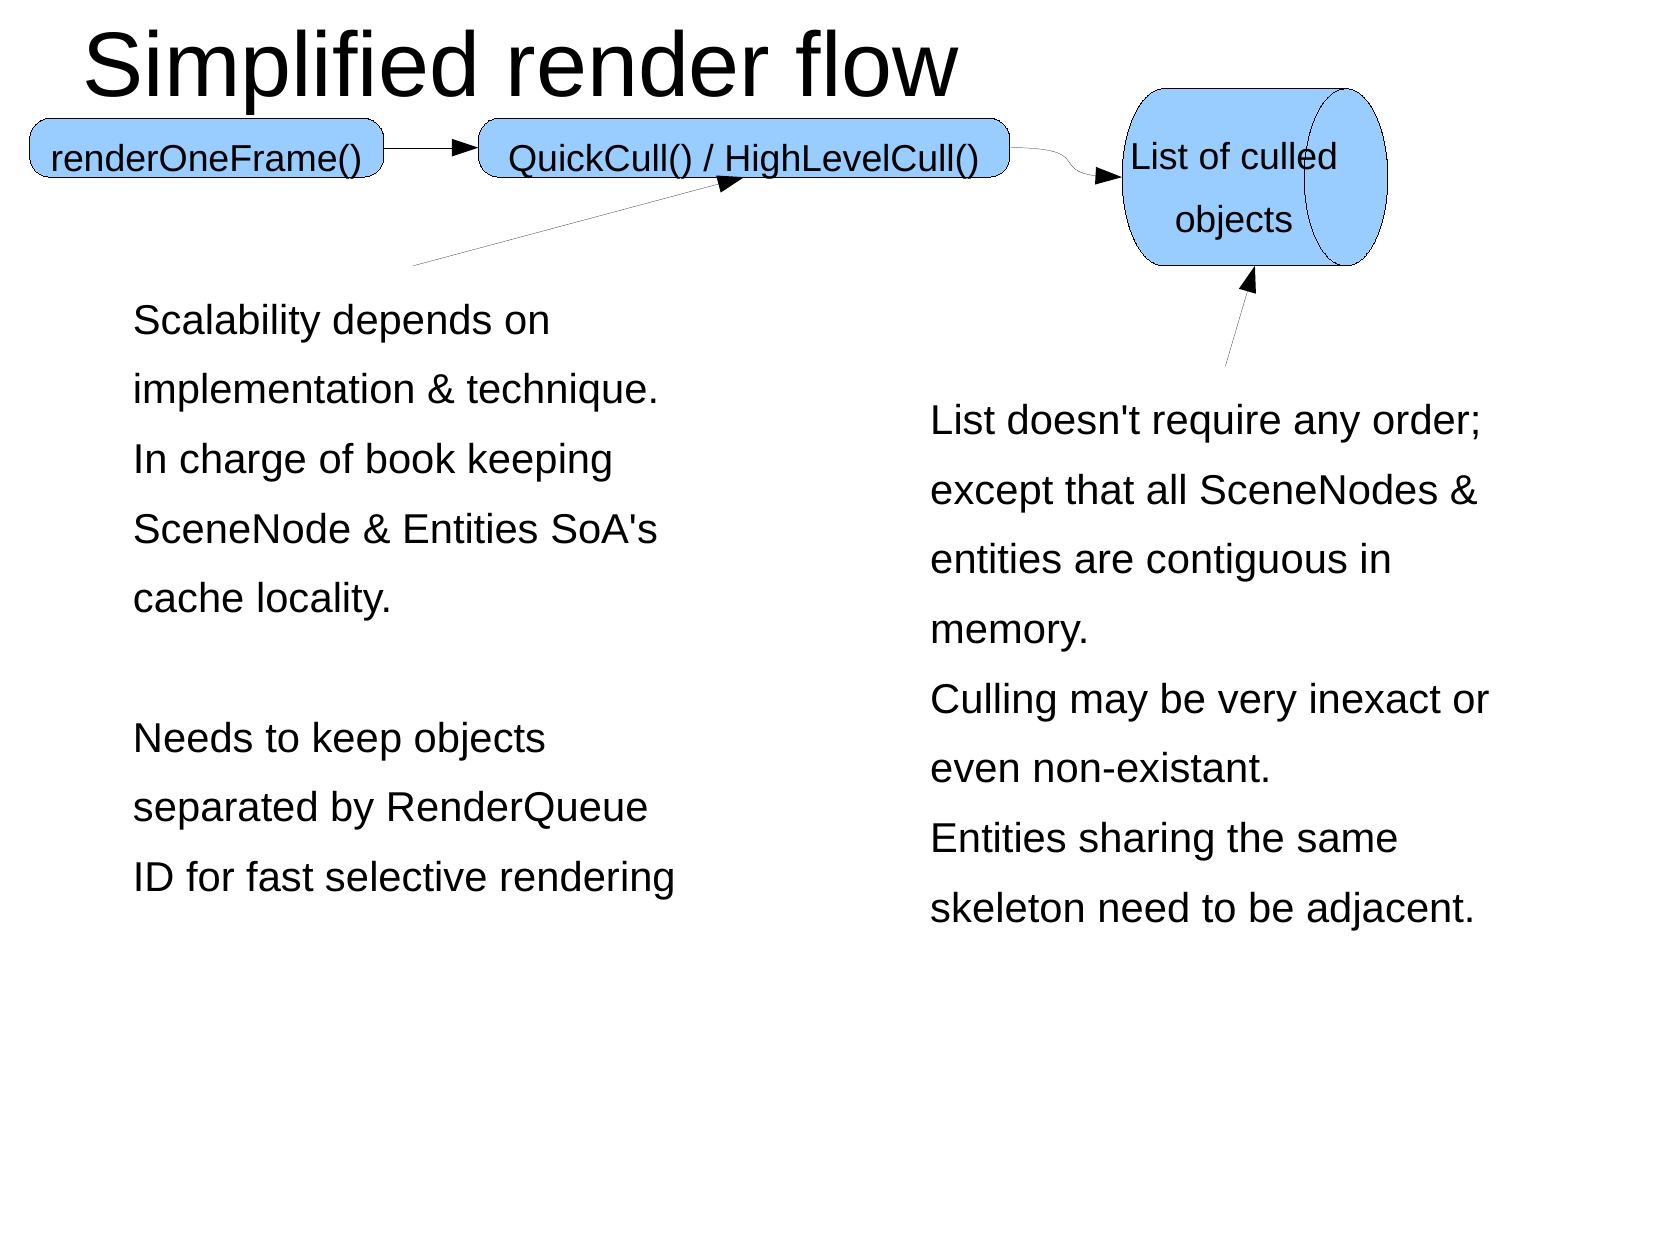

# Simplified render flow
List of culled
objects
renderOneFrame()
QuickCull() / HighLevelCull()
Scalability depends on implementation & technique.
In charge of book keeping SceneNode & Entities SoA's cache locality.
Needs to keep objects separated by RenderQueue ID for fast selective rendering
List doesn't require any order; except that all SceneNodes & entities are contiguous in memory.
Culling may be very inexact or even non-existant.
Entities sharing the same skeleton need to be adjacent.